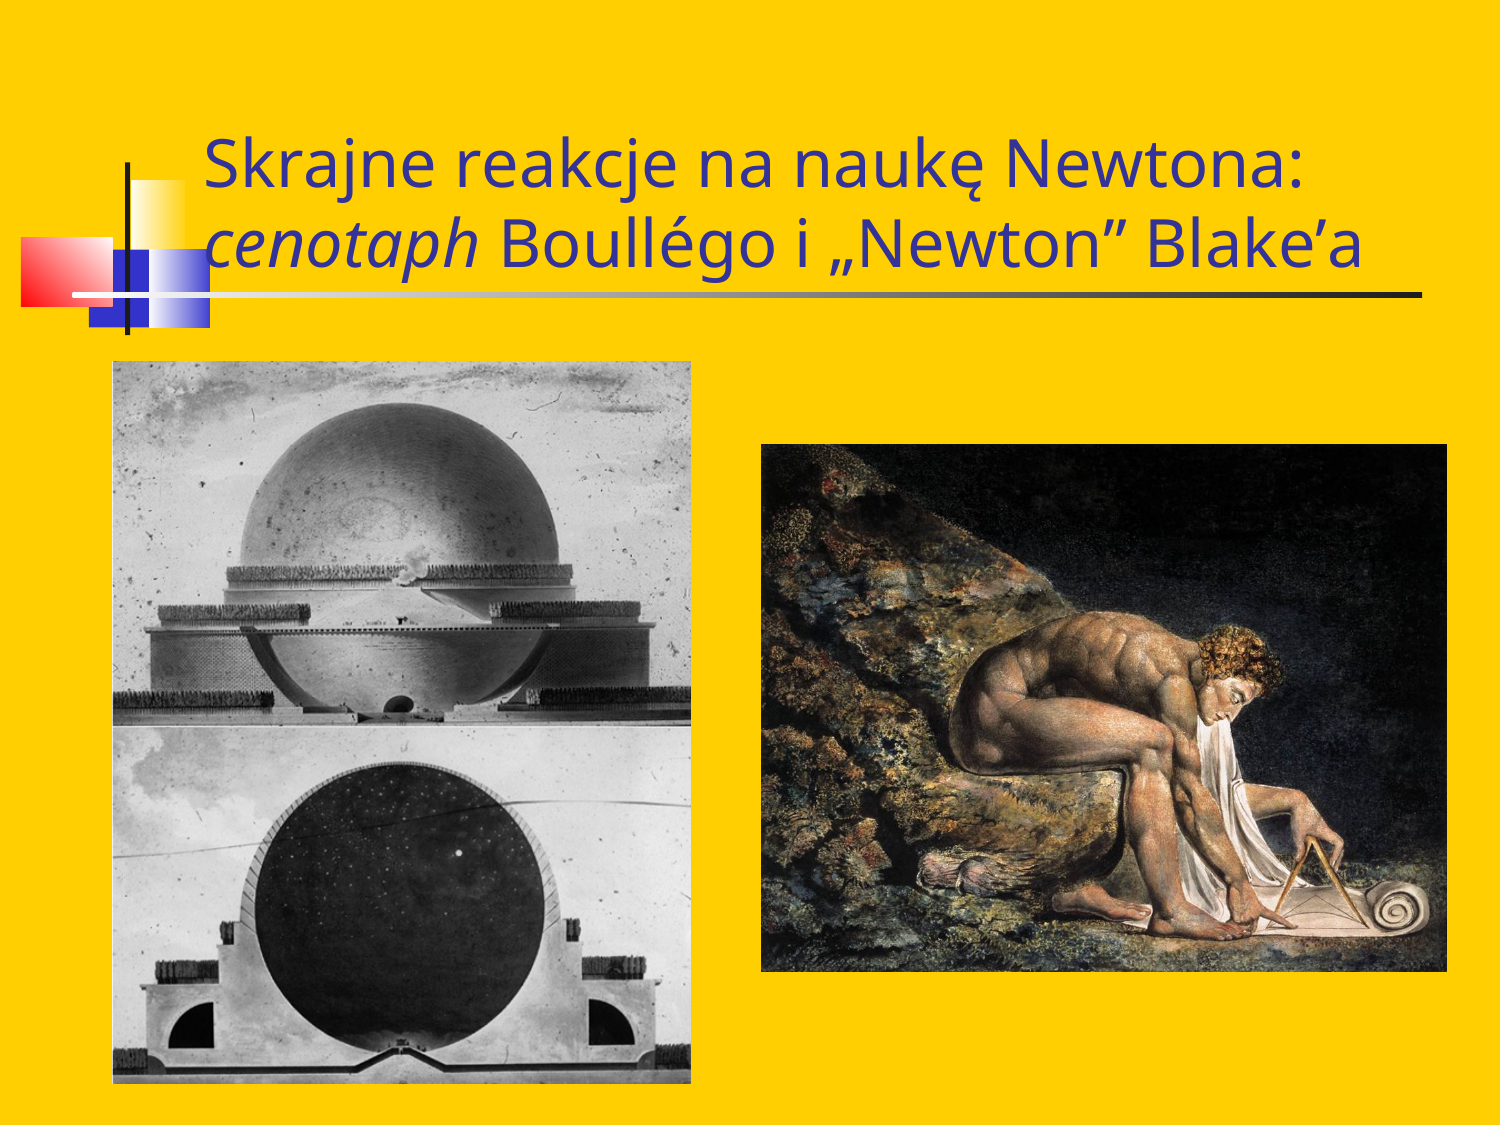

# Skrajne reakcje na naukę Newtona: cenotaph Boullégo i „Newton” Blake’a